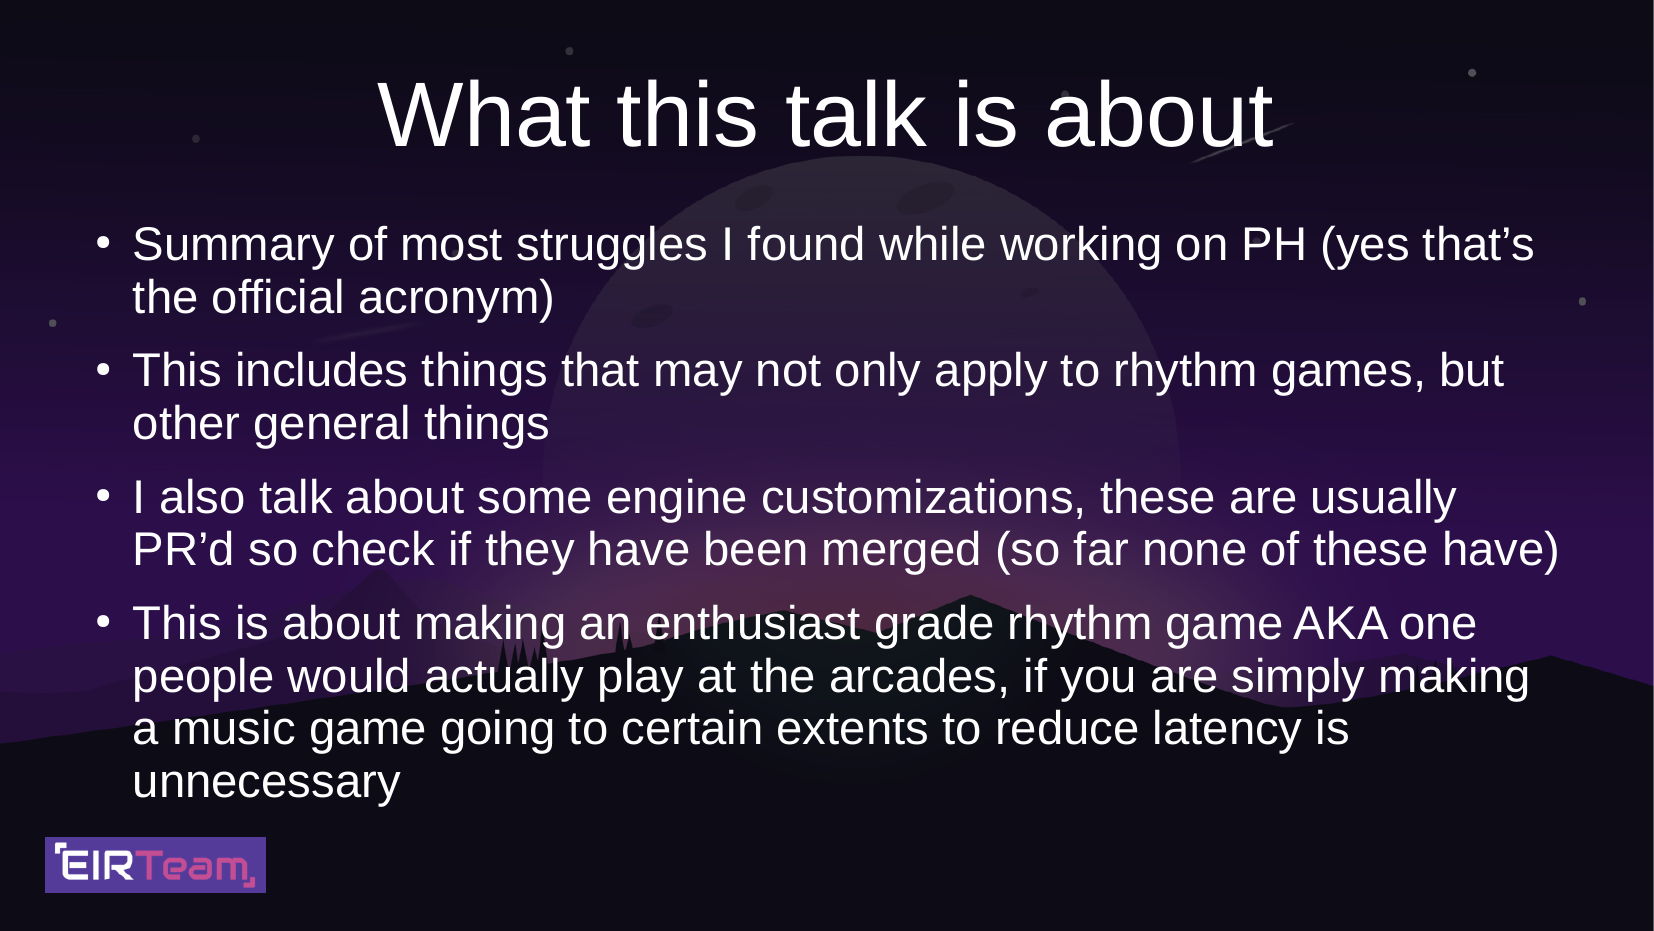

# What this talk is about
Summary of most struggles I found while working on PH (yes that’s the official acronym)
This includes things that may not only apply to rhythm games, but other general things
I also talk about some engine customizations, these are usually PR’d so check if they have been merged (so far none of these have)
This is about making an enthusiast grade rhythm game AKA one people would actually play at the arcades, if you are simply making a music game going to certain extents to reduce latency is unnecessary